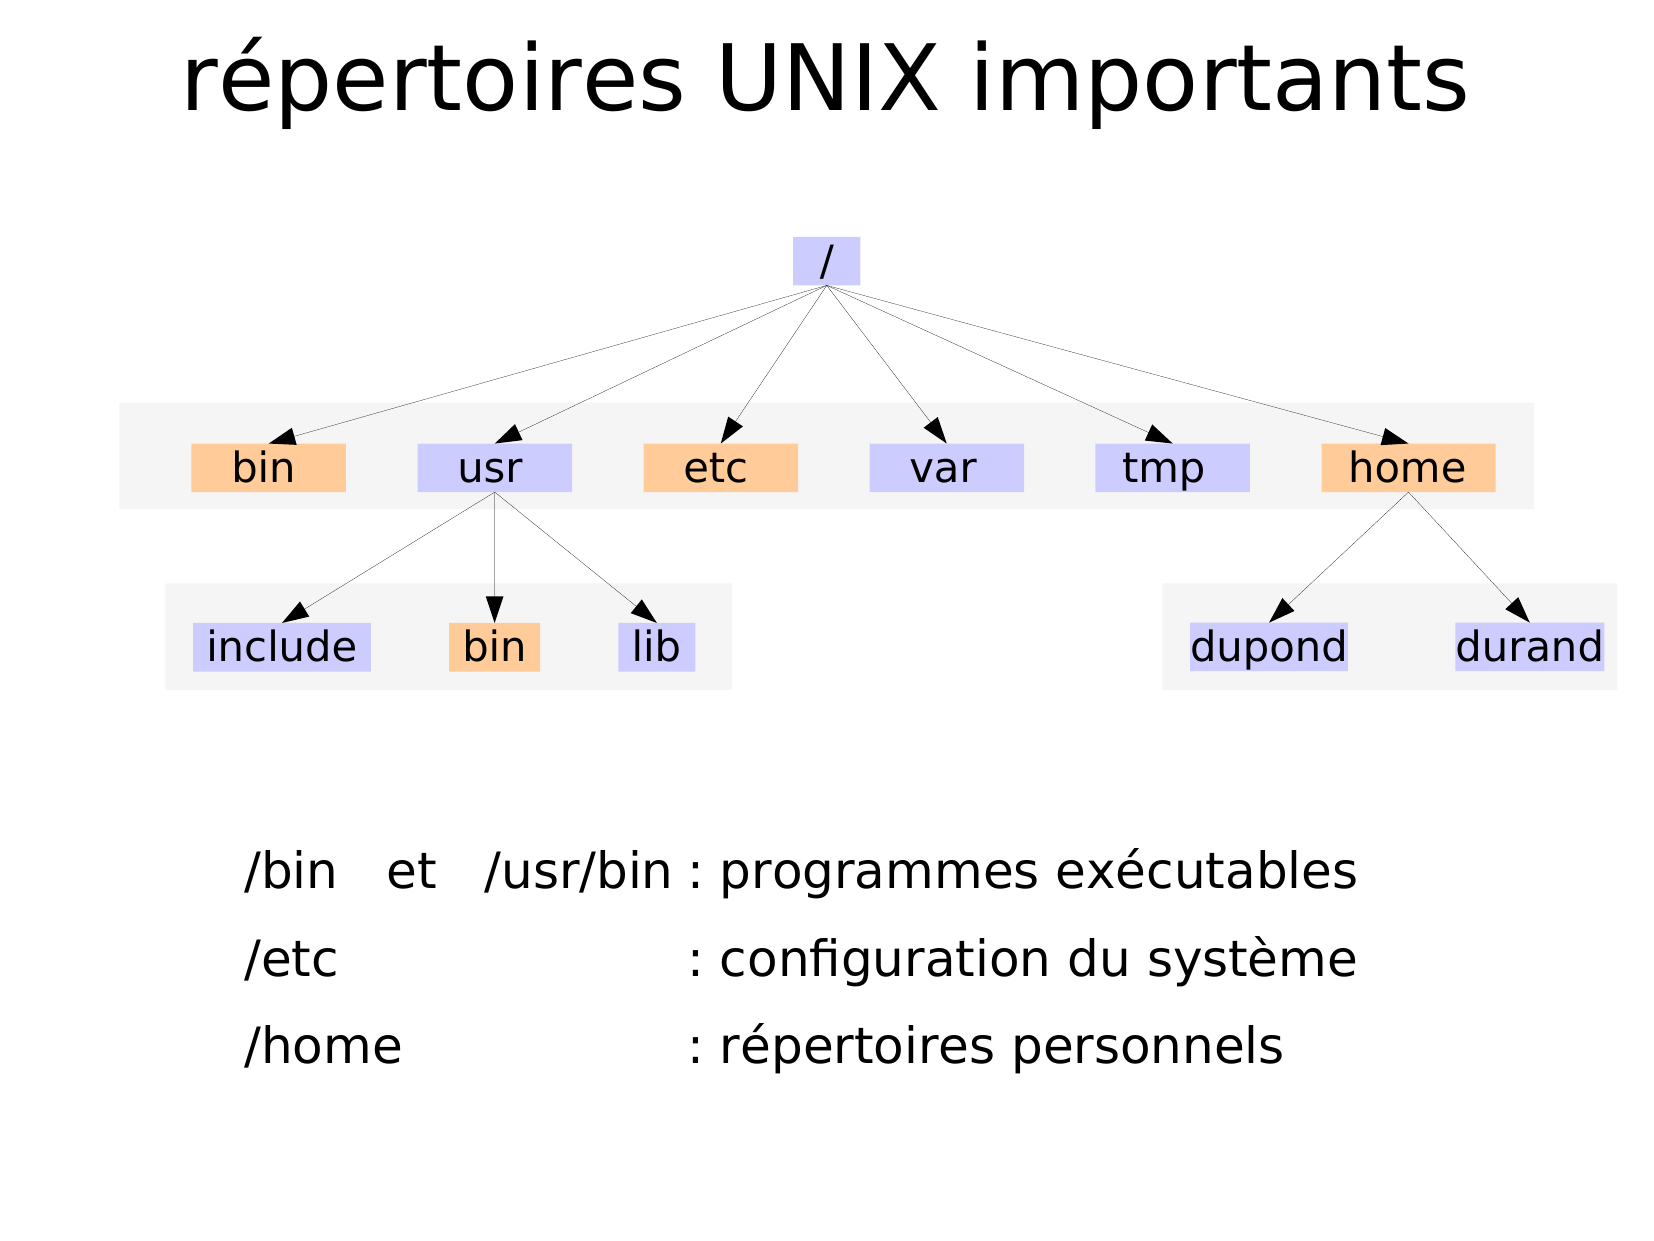

# répertoires UNIX importants
 /
 bin
 usr
 etc
 var
 tmp
 home
dupond
durand
 include
 bin
 lib
/bin et /usr/bin	: programmes exécutables
/etc 	: configuration du système
/home 	: répertoires personnels